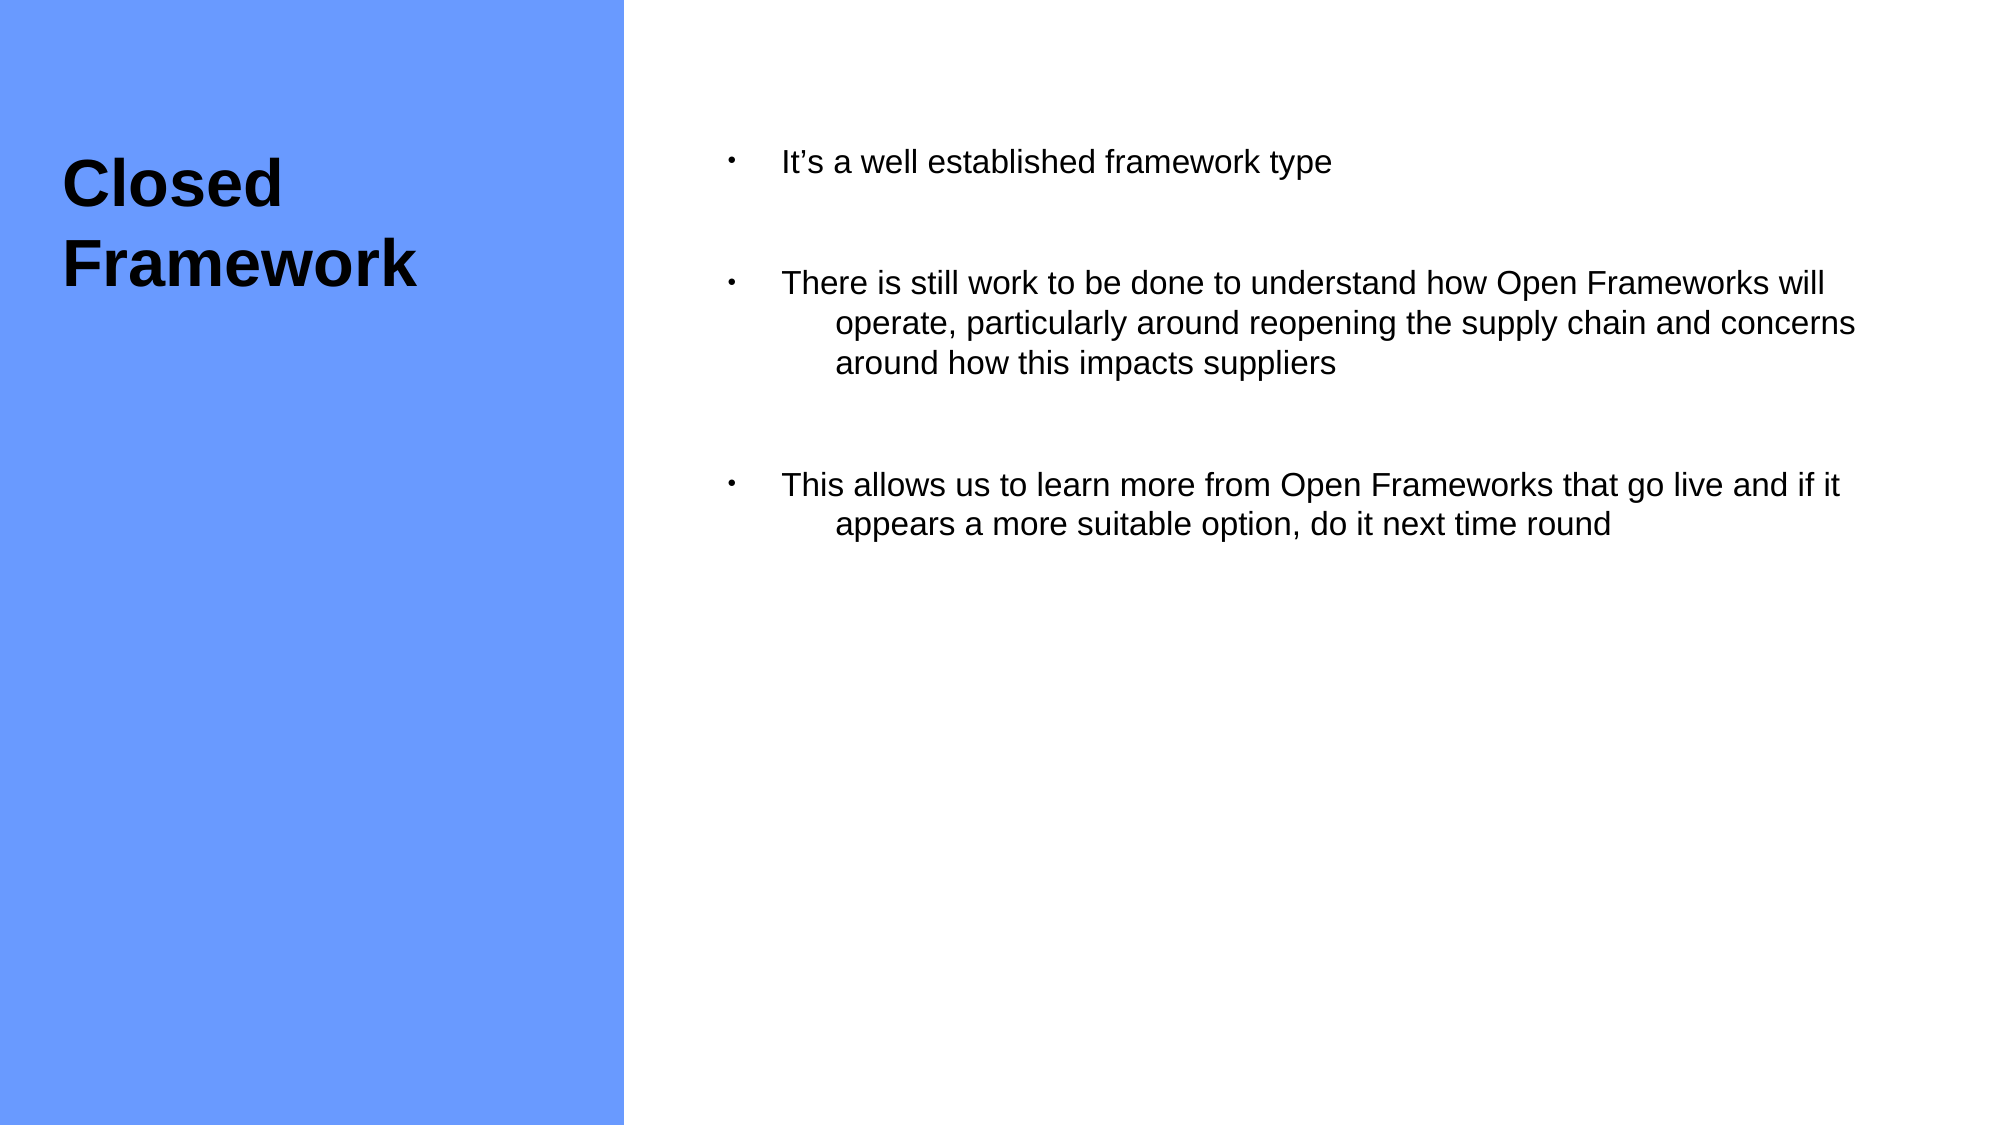

# Closed Framework
It’s a well established framework type
There is still work to be done to understand how Open Frameworks will operate, particularly around reopening the supply chain and concerns around how this impacts suppliers
This allows us to learn more from Open Frameworks that go live and if it appears a more suitable option, do it next time round